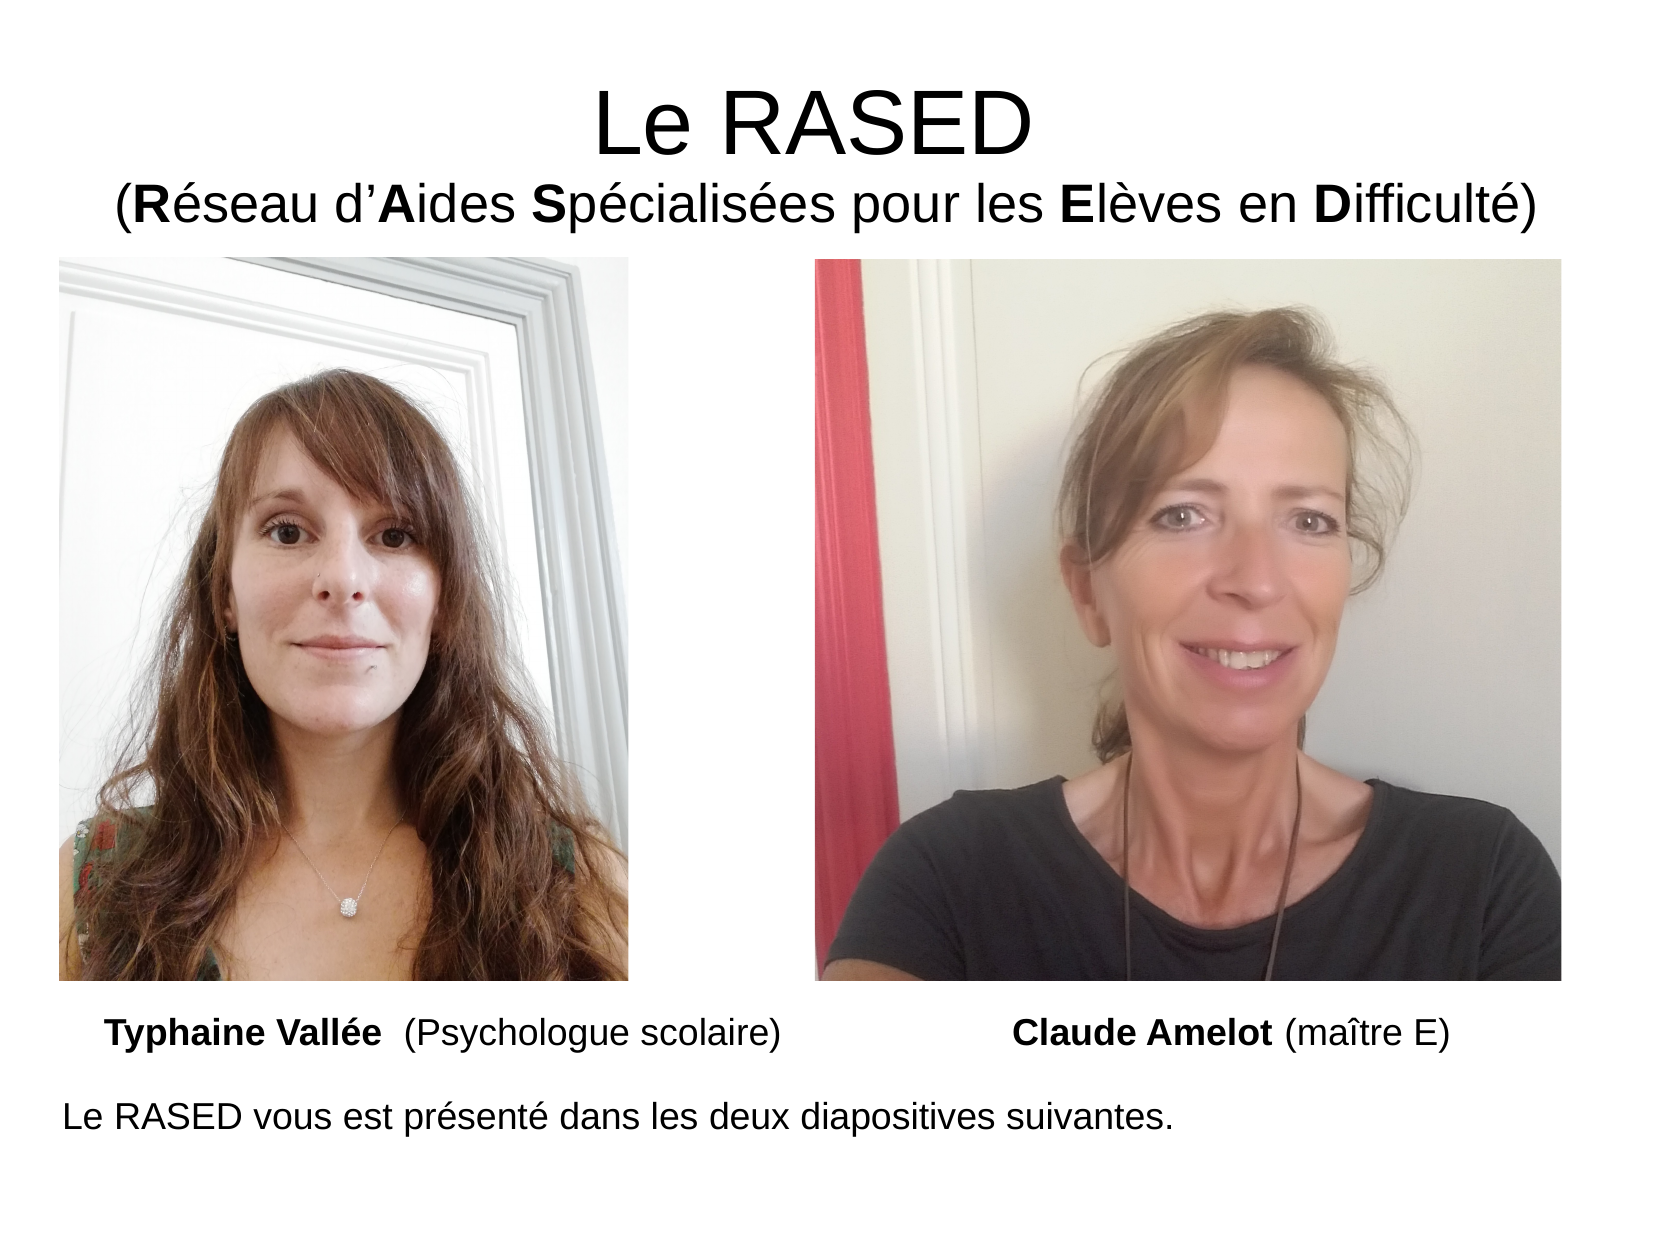

# Le RASED (Réseau d’Aides Spécialisées pour les Elèves en Difficulté)
 Typhaine Vallée (Psychologue scolaire) Claude Amelot (maître E)
Le RASED vous est présenté dans les deux diapositives suivantes.